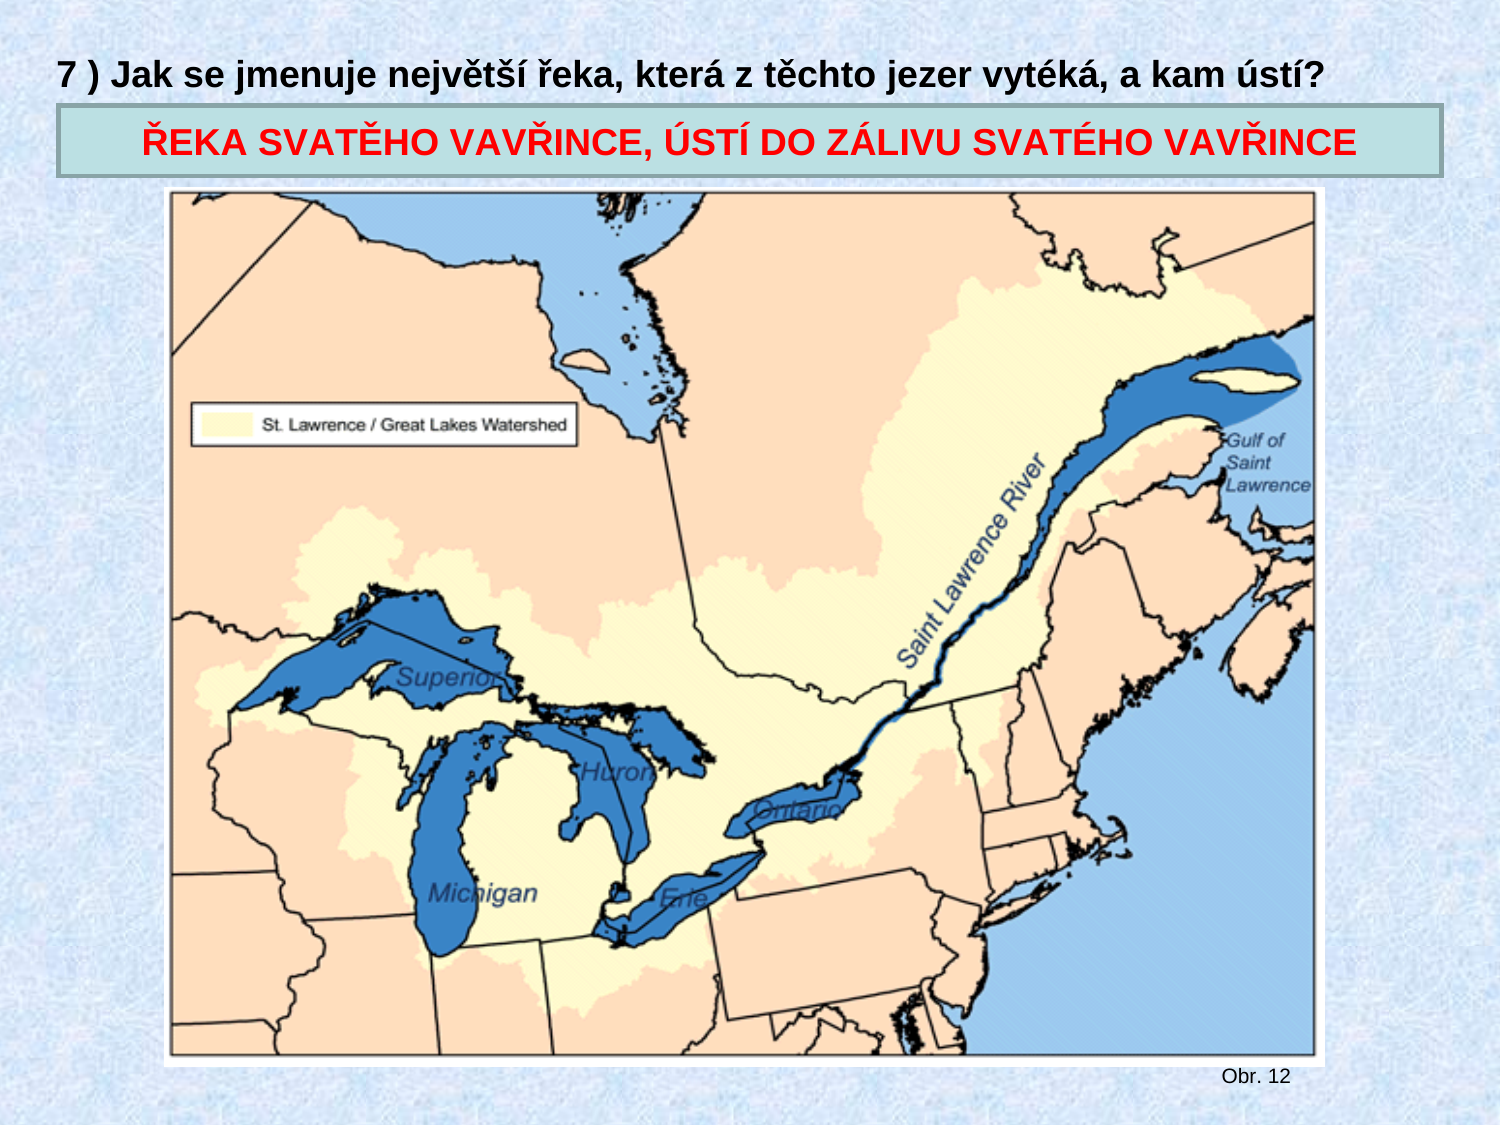

7 ) Jak se jmenuje největší řeka, která z těchto jezer vytéká, a kam ústí?
ŘEKA SVATĚHO VAVŘINCE, ÚSTÍ DO ZÁLIVU SVATÉHO VAVŘINCE
Obr. 12